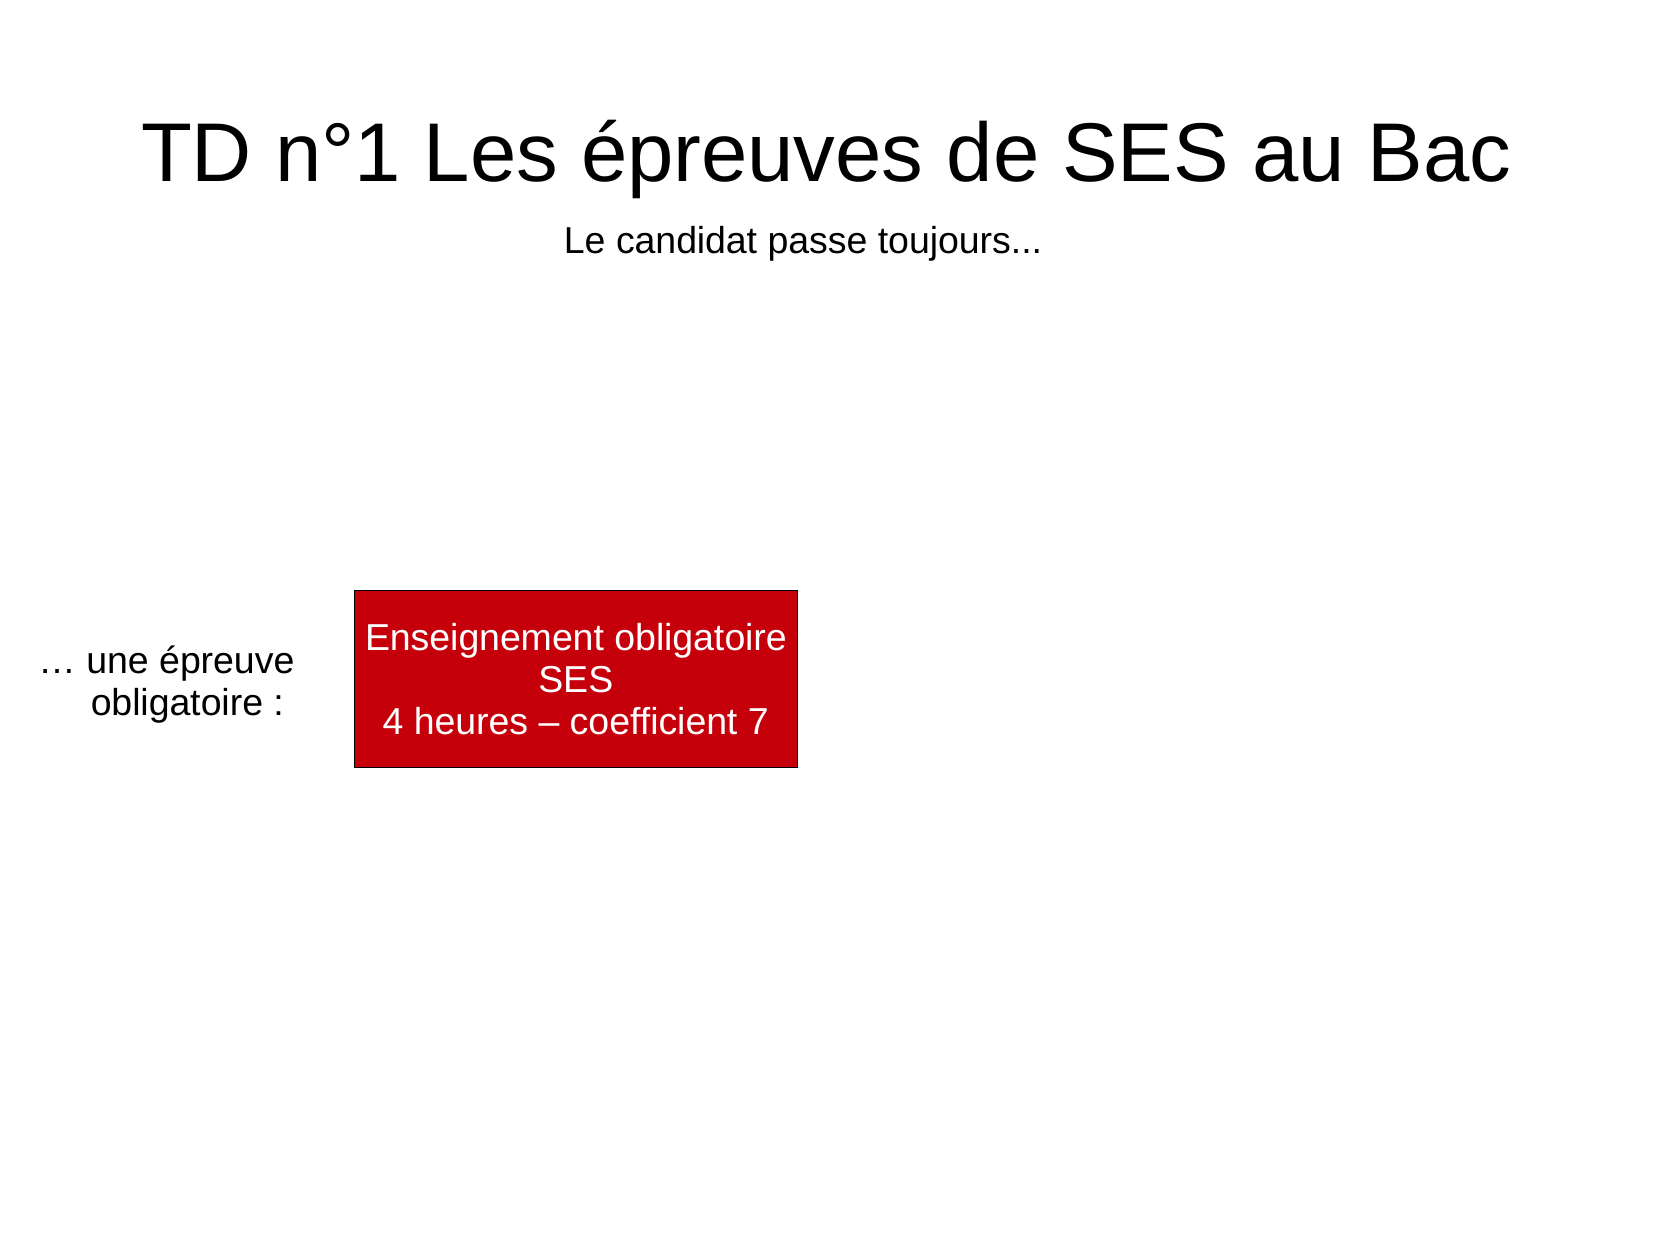

# TD n°1 Les épreuves de SES au Bac
Le candidat passe toujours...
Enseignement obligatoire
SES
4 heures – coefficient 7
… une épreuve
 obligatoire :